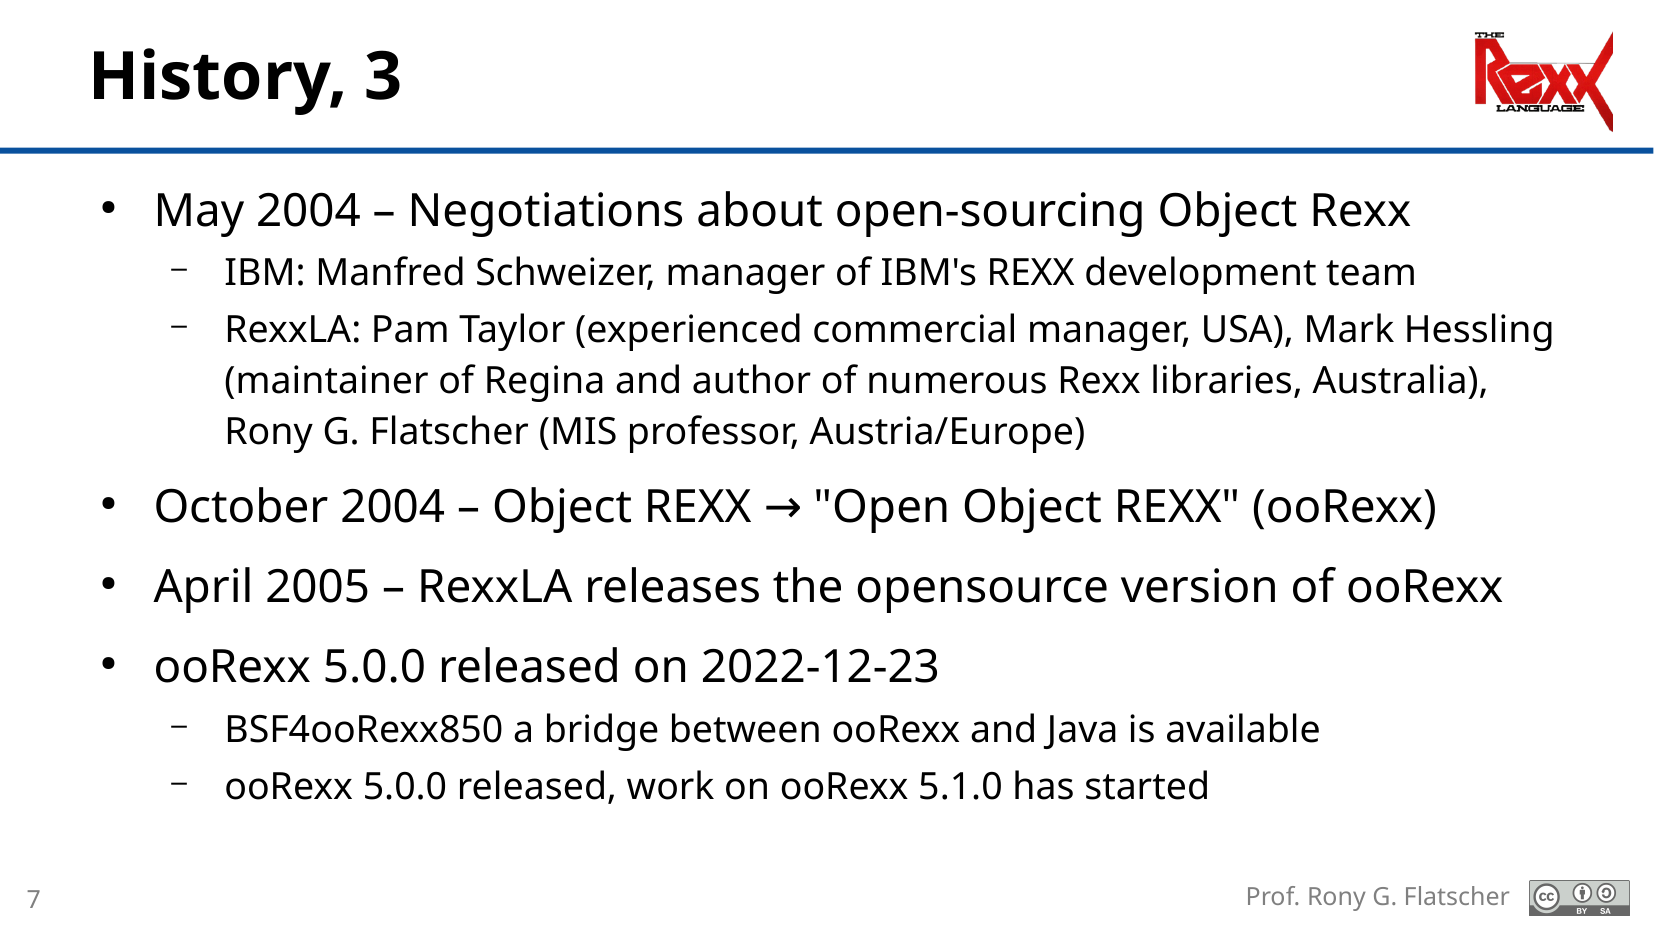

# History, 3
May 2004 – Negotiations about open-sourcing Object Rexx
IBM: Manfred Schweizer, manager of IBM's REXX development team
RexxLA: Pam Taylor (experienced commercial manager, USA), Mark Hessling (maintainer of Regina and author of numerous Rexx libraries, Australia), Rony G. Flatscher (MIS professor, Austria/Europe)
October 2004 – Object REXX → "Open Object REXX" (ooRexx)
April 2005 – RexxLA releases the opensource version of ooRexx
ooRexx 5.0.0 released on 2022-12-23
BSF4ooRexx850 a bridge between ooRexx and Java is available
ooRexx 5.0.0 released, work on ooRexx 5.1.0 has started